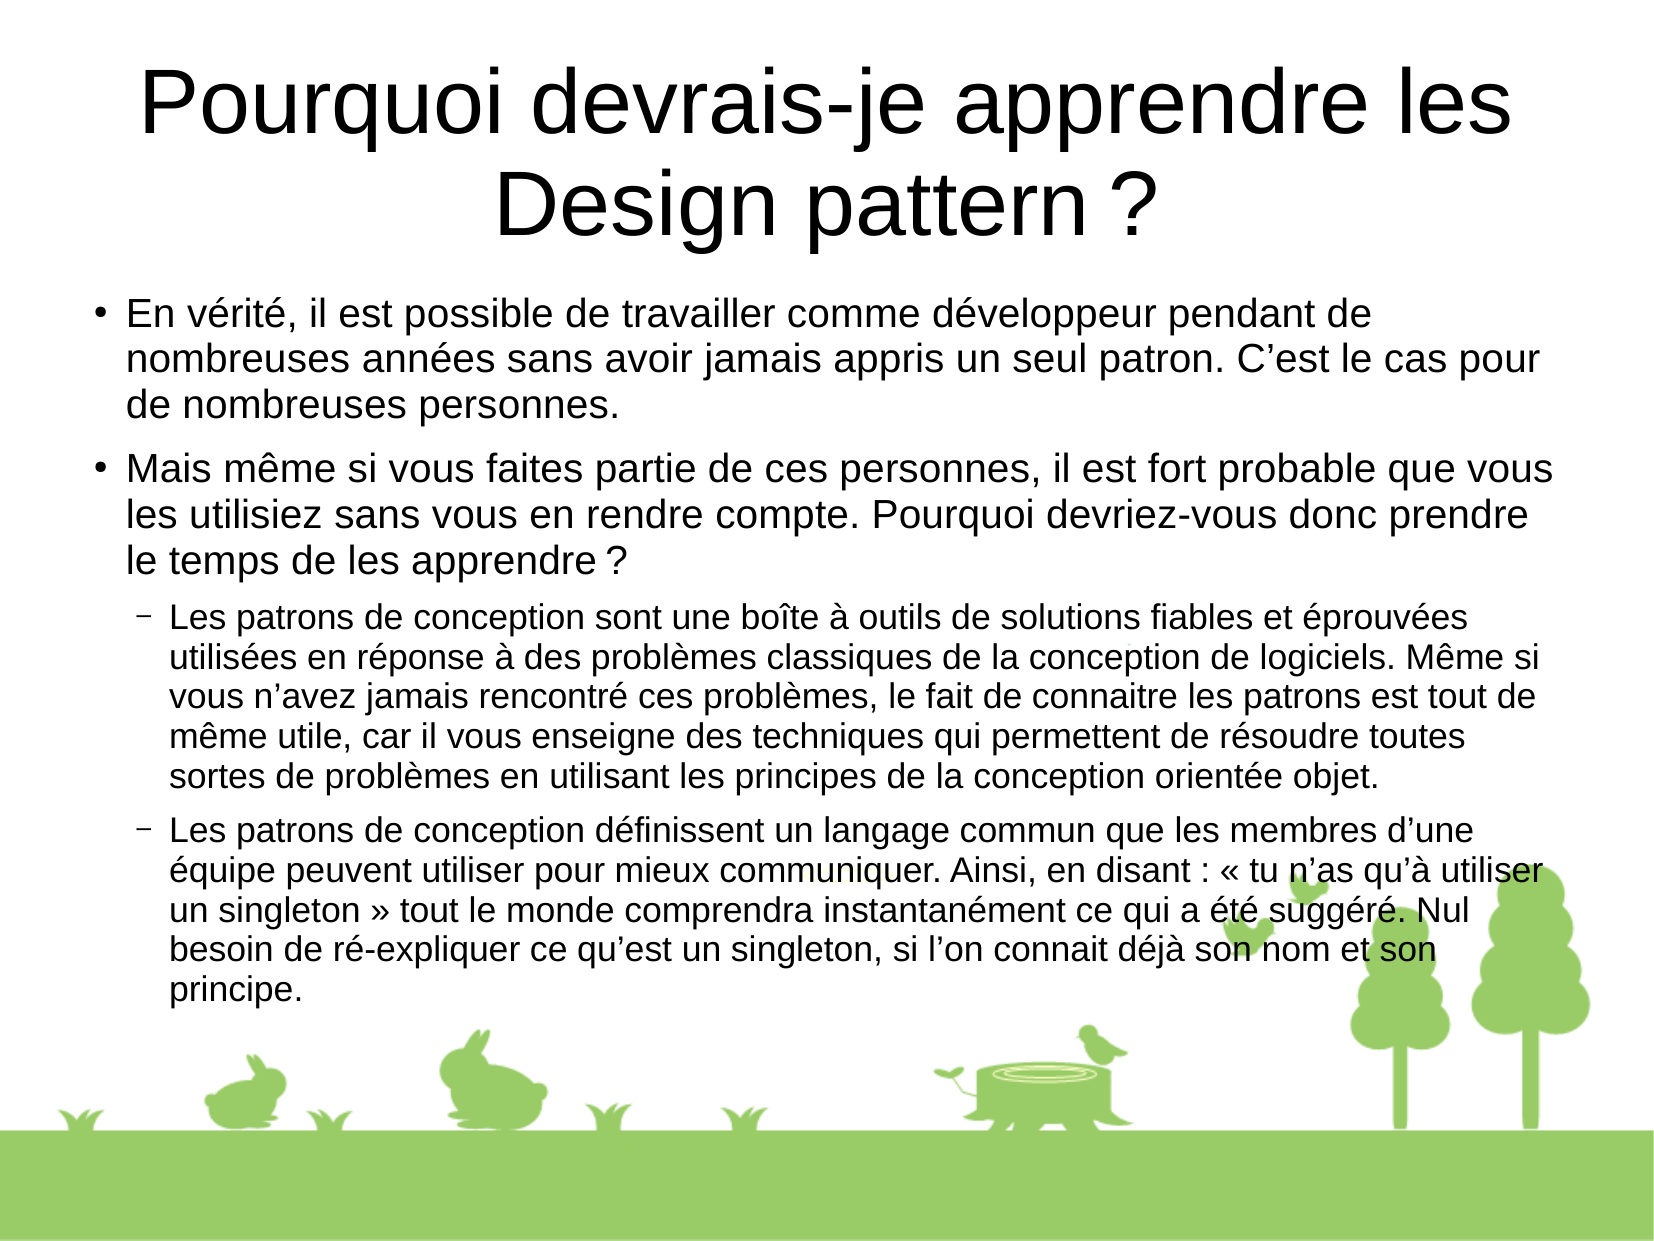

# Pourquoi devrais-je apprendre les Design pattern ?
En vérité, il est possible de travailler comme développeur pendant de nombreuses années sans avoir jamais appris un seul patron. C’est le cas pour de nombreuses personnes.
Mais même si vous faites partie de ces personnes, il est fort probable que vous les utilisiez sans vous en rendre compte. Pourquoi devriez-vous donc prendre le temps de les apprendre ?
Les patrons de conception sont une boîte à outils de solutions fiables et éprouvées utilisées en réponse à des problèmes classiques de la conception de logiciels. Même si vous n’avez jamais rencontré ces problèmes, le fait de connaitre les patrons est tout de même utile, car il vous enseigne des techniques qui permettent de résoudre toutes sortes de problèmes en utilisant les principes de la conception orientée objet.
Les patrons de conception définissent un langage commun que les membres d’une équipe peuvent utiliser pour mieux communiquer. Ainsi, en disant : « tu n’as qu’à utiliser un singleton » tout le monde comprendra instantanément ce qui a été suggéré. Nul besoin de ré-expliquer ce qu’est un singleton, si l’on connait déjà son nom et son principe.